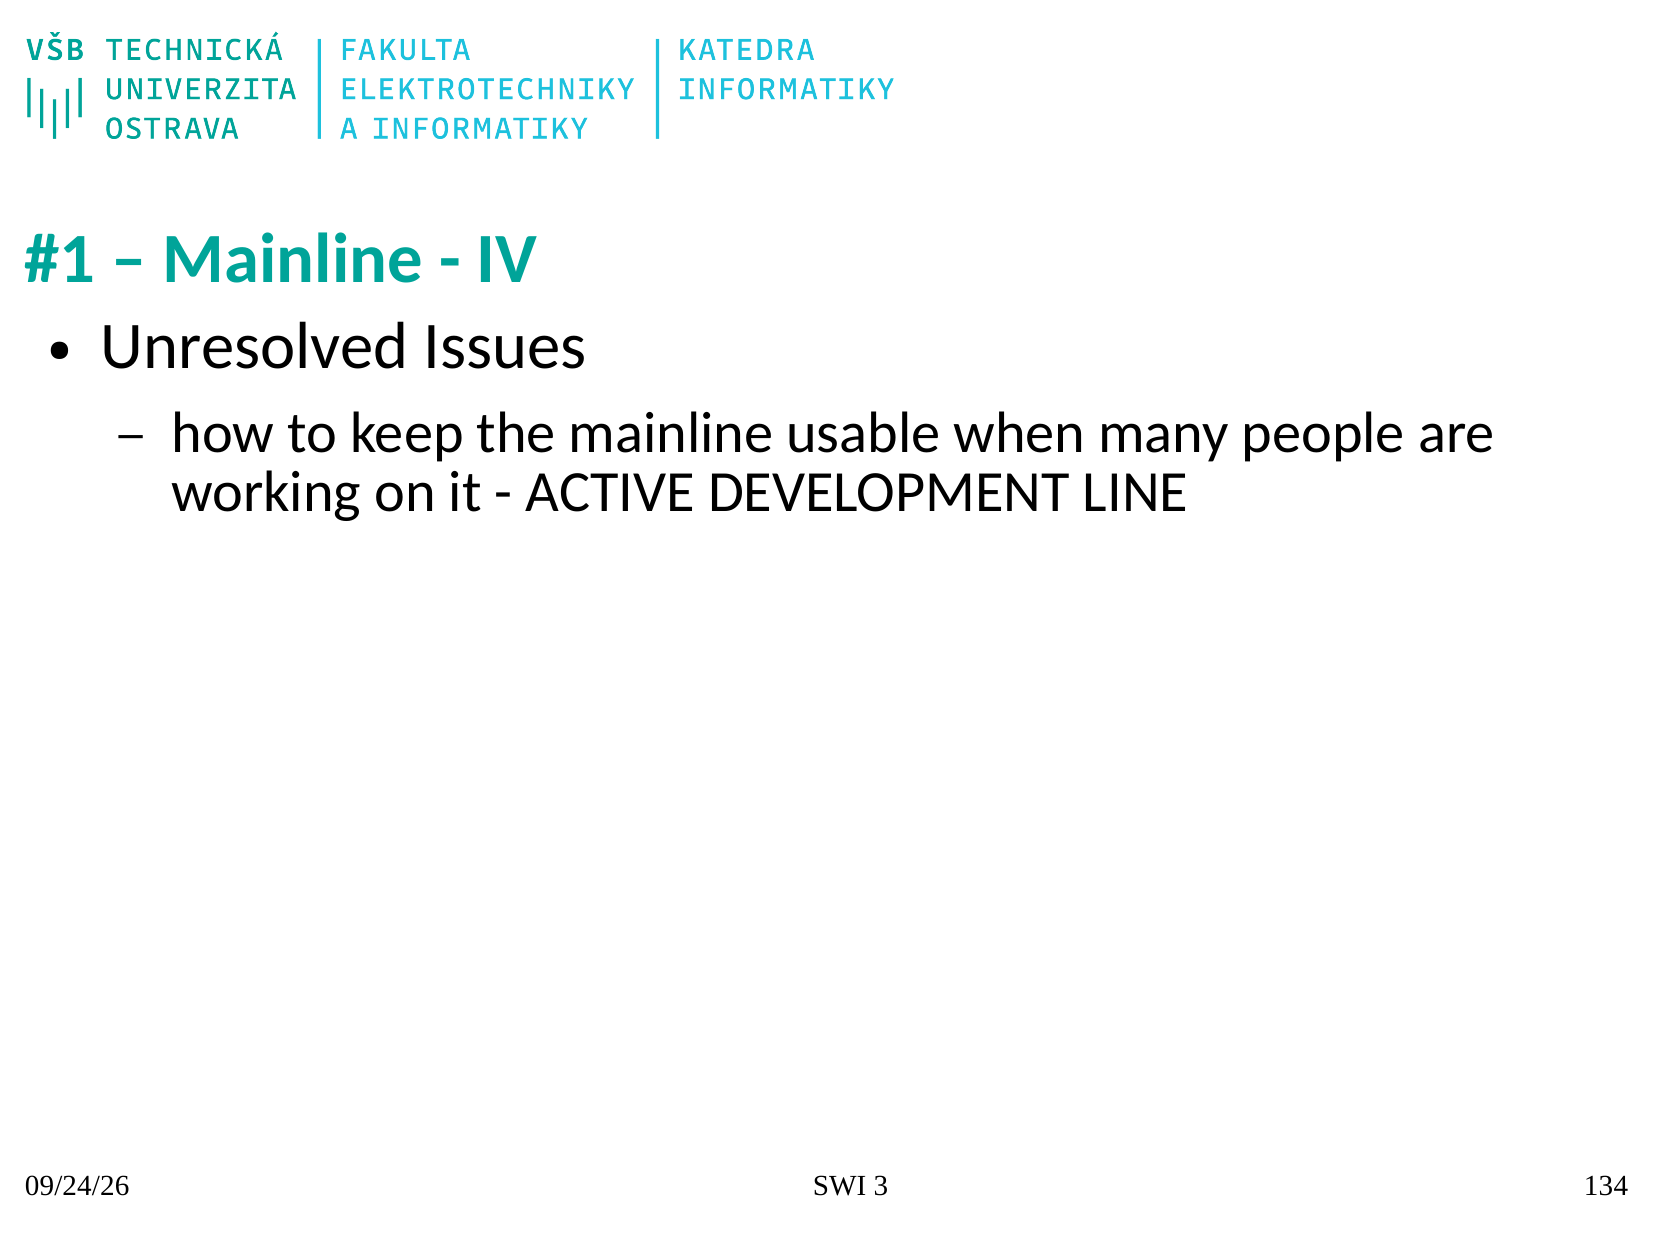

# #1 – Mainline - IV
Unresolved Issues
how to keep the mainline usable when many people are working on it - ACTIVE DEVELOPMENT LINE
SWI 3
134